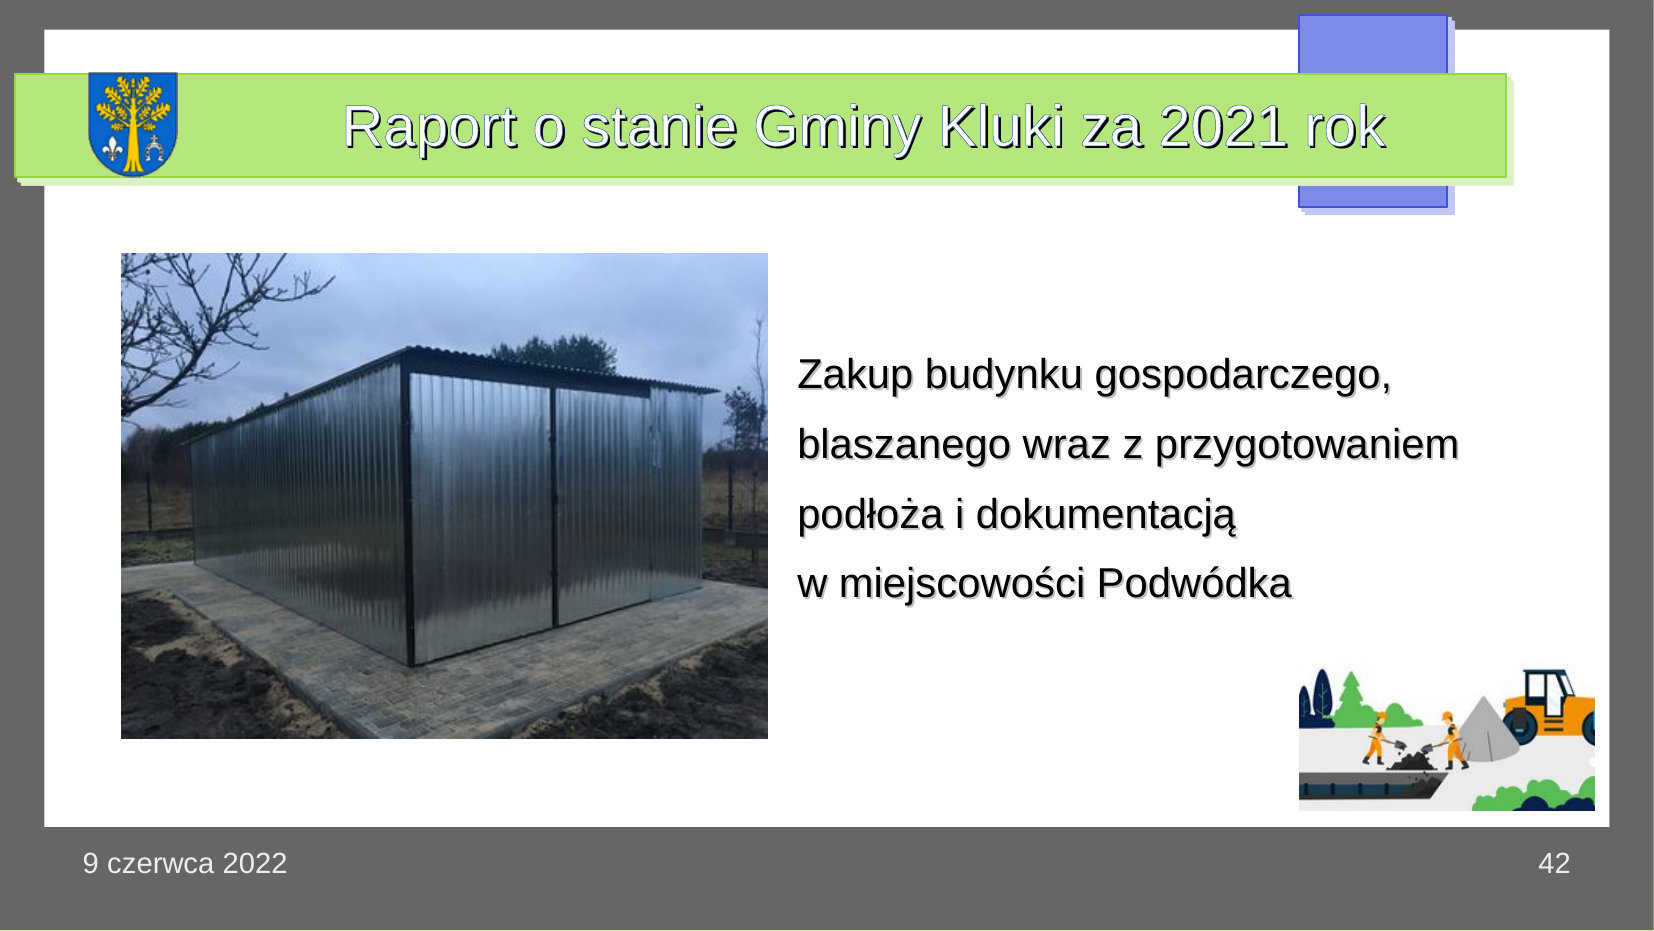

# Raport o stanie Gminy Kluki za 2021 rok
									Zakup budynku gospodarczego, 										blaszanego wraz z przygotowaniem 									podłoża i dokumentacją
									w miejscowości Podwódka
9 czerwca 2022
42